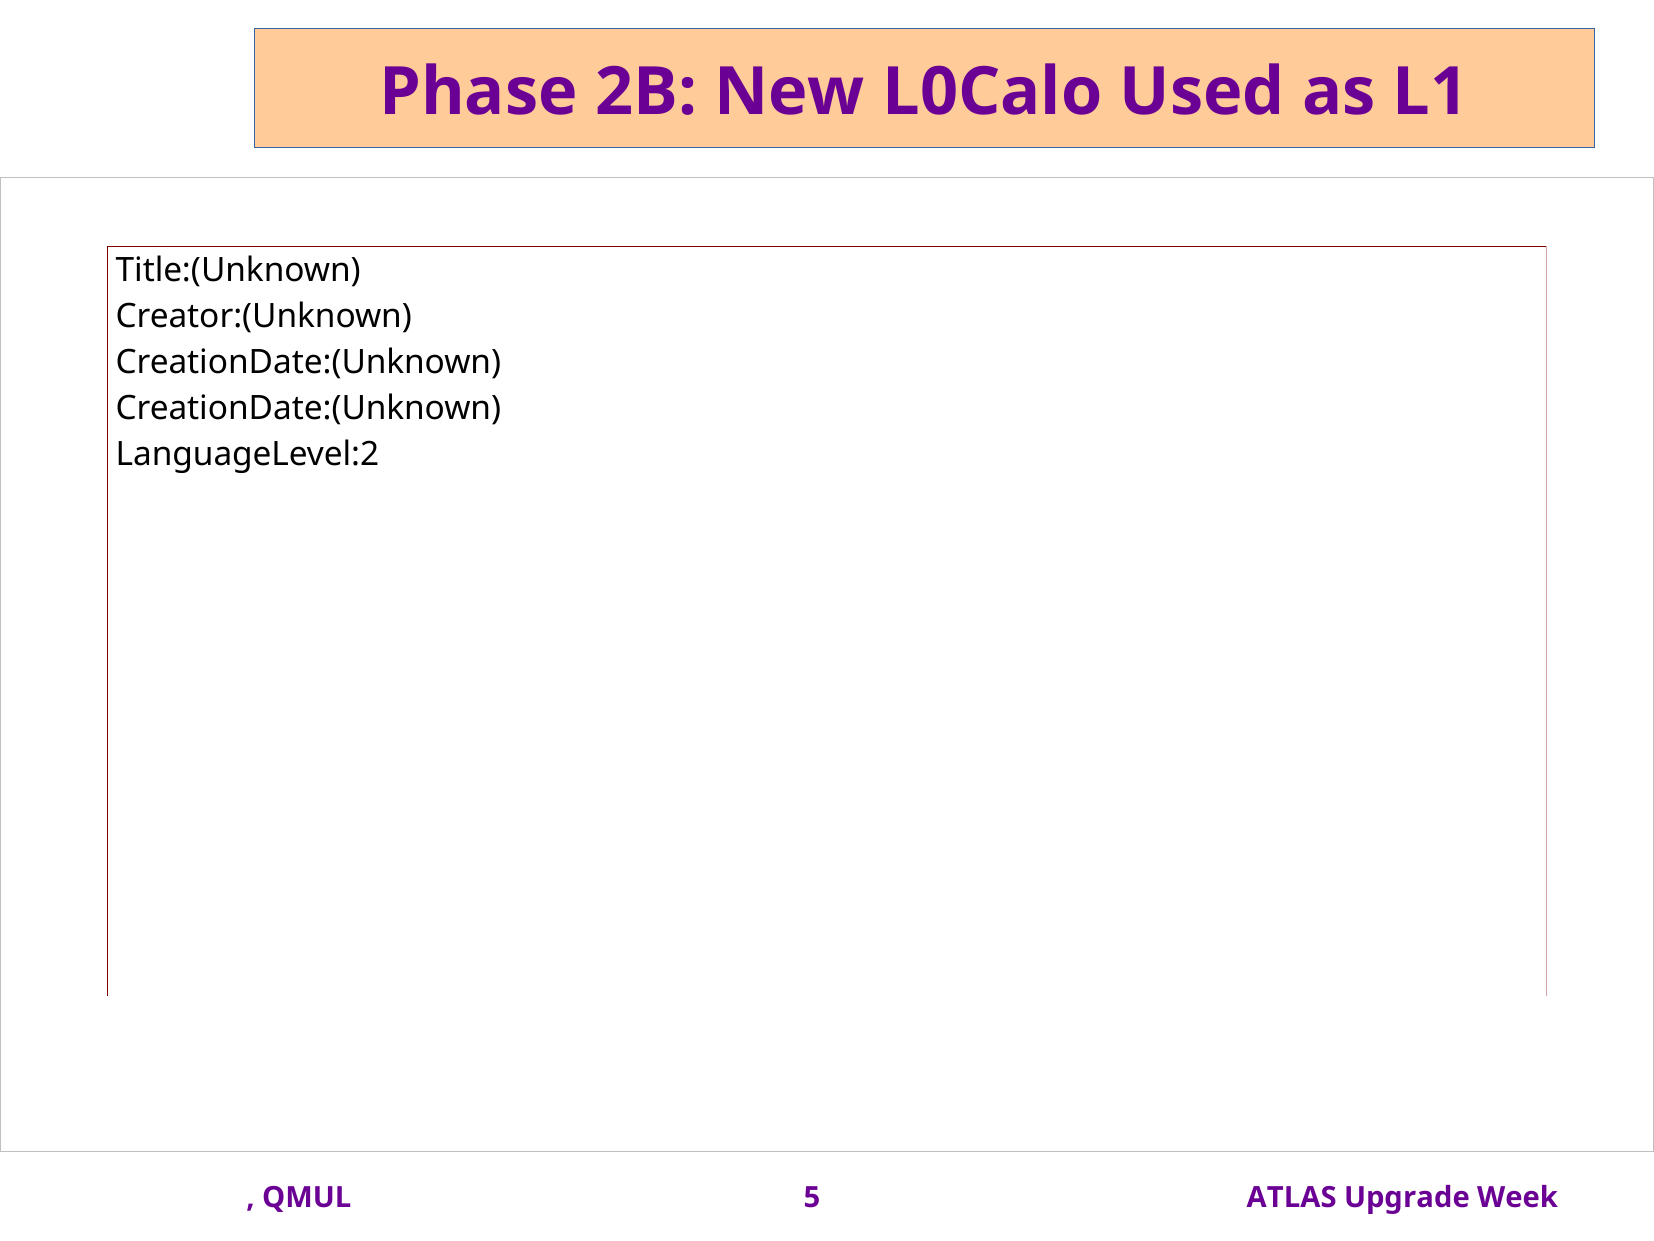

# Phase 2B: New L0Calo Used as L1